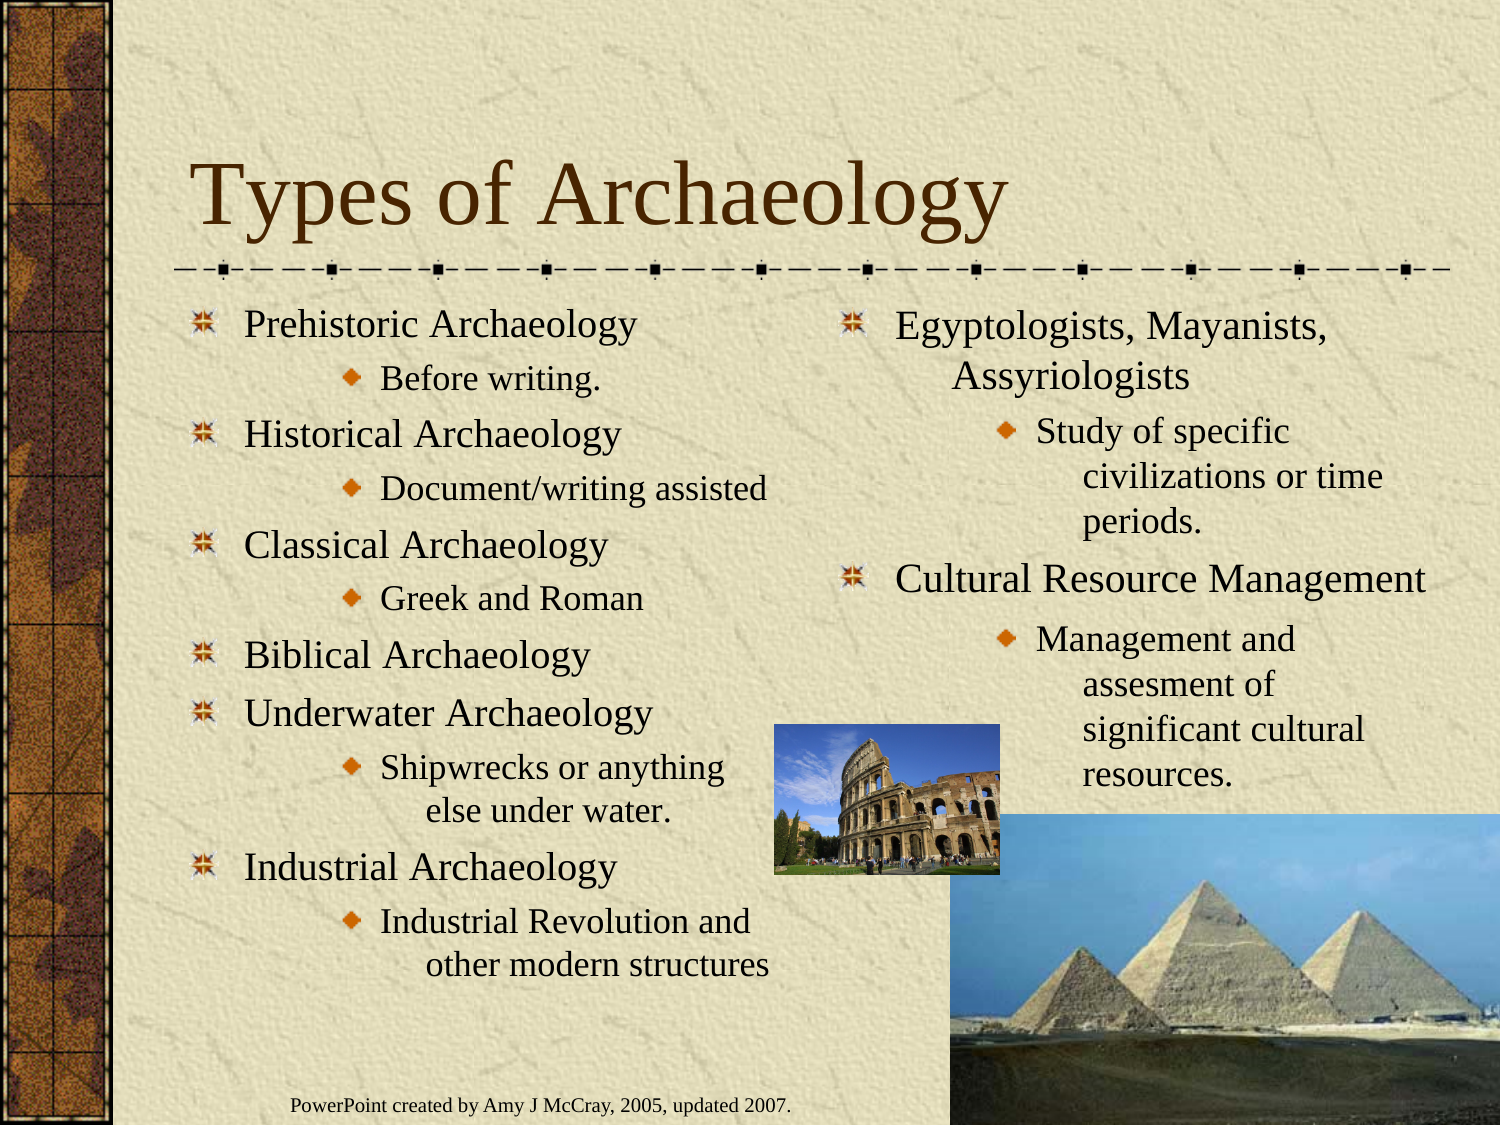

# Types of Archaeology
Prehistoric Archaeology
Before writing.
Historical Archaeology
Document/writing assisted
Classical Archaeology
Greek and Roman
Biblical Archaeology
Underwater Archaeology
Shipwrecks or anything else under water.
Industrial Archaeology
Industrial Revolution and other modern structures
Egyptologists, Mayanists, Assyriologists
Study of specific civilizations or time periods.
Cultural Resource Management
Management and assesment of significant cultural resources.
PowerPoint created by Amy J McCray, 2005, updated 2007.